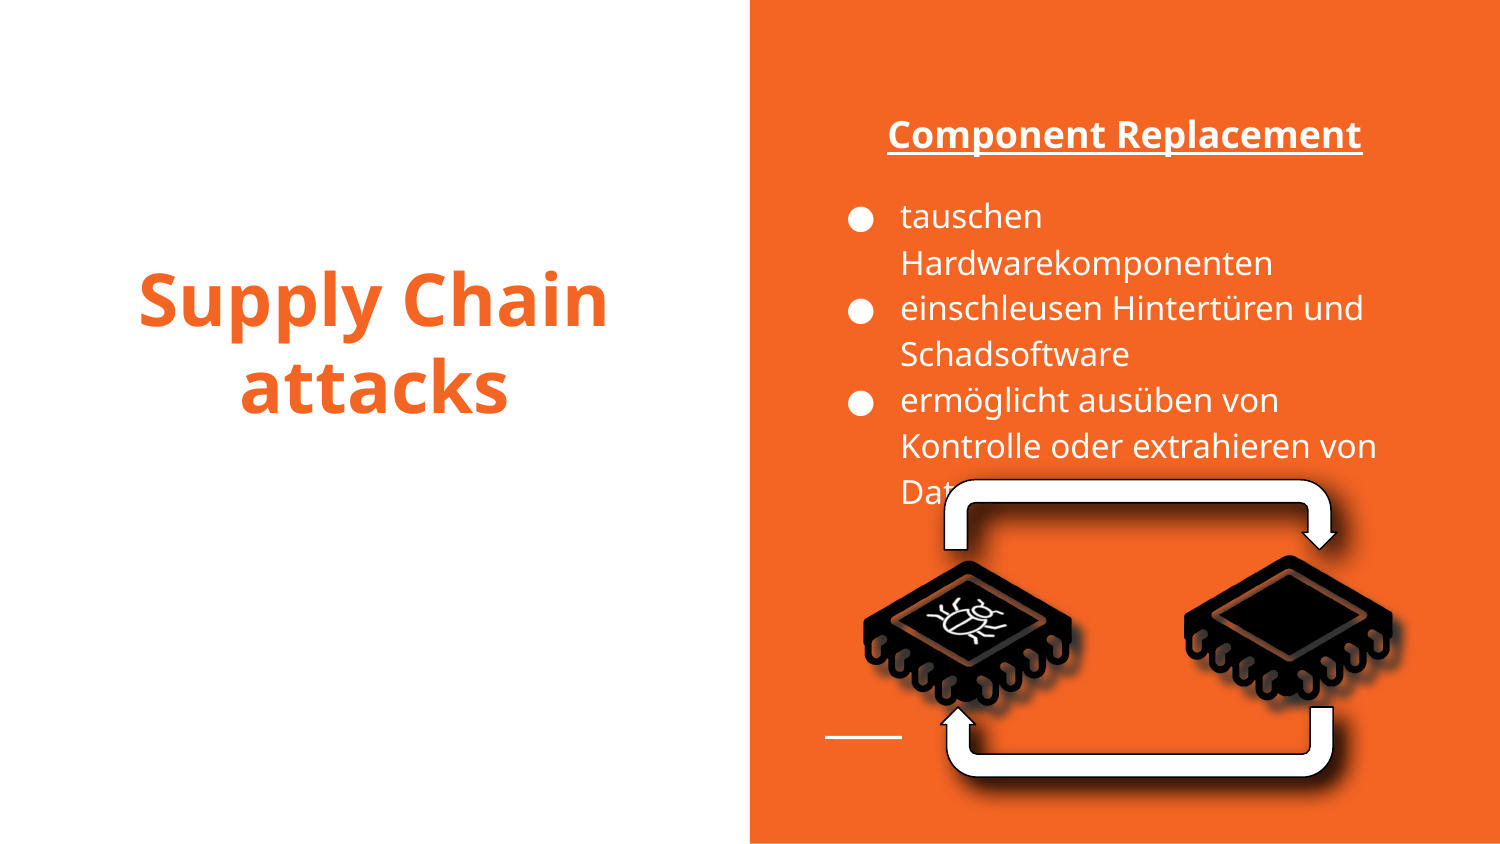

Component Replacement
tauschen Hardwarekomponenten
einschleusen Hintertüren und Schadsoftware
ermöglicht ausüben von Kontrolle oder extrahieren von Daten
# Supply Chain attacks